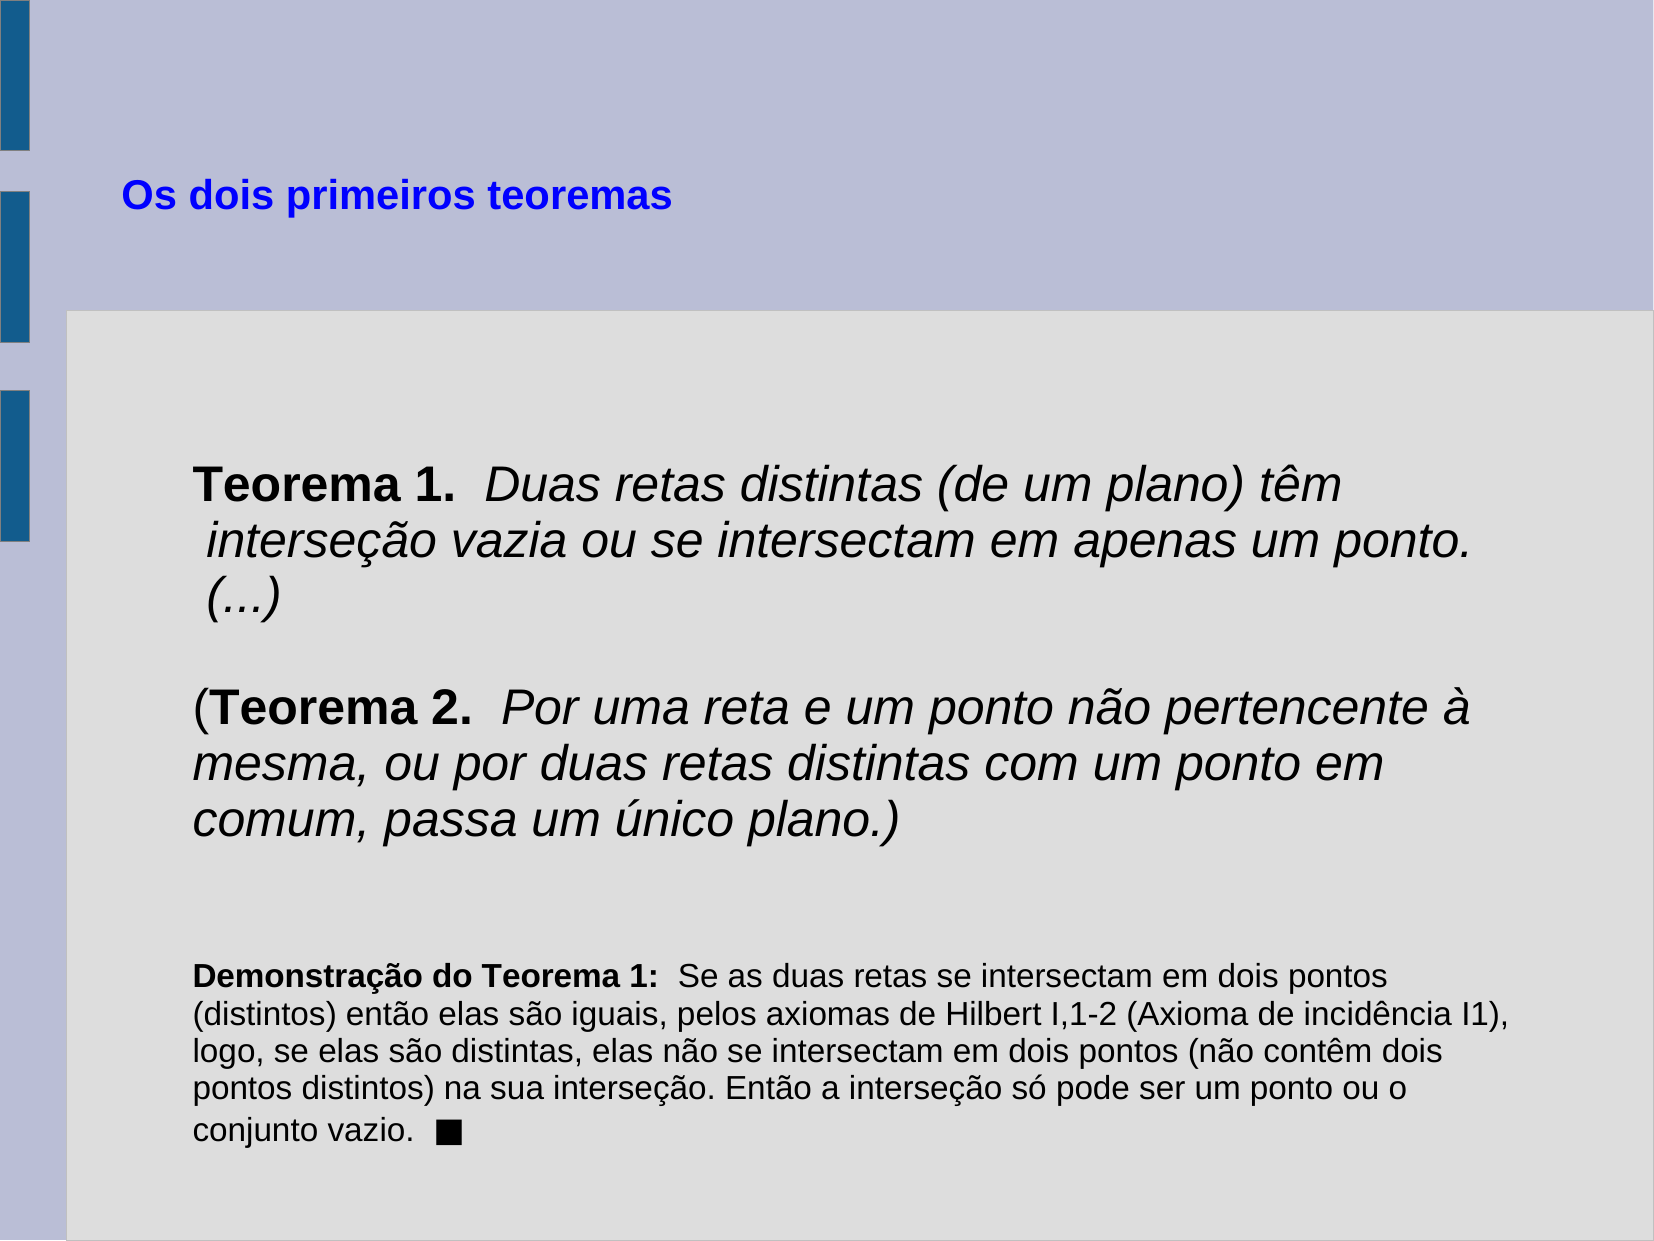

# Os dois primeiros teoremas
Teorema 1. Duas retas distintas (de um plano) têm
 interseção vazia ou se intersectam em apenas um ponto.
 (...)
(Teorema 2. Por uma reta e um ponto não pertencente à mesma, ou por duas retas distintas com um ponto em comum, passa um único plano.)
Demonstração do Teorema 1: Se as duas retas se intersectam em dois pontos
(distintos) então elas são iguais, pelos axiomas de Hilbert I,1-2 (Axioma de incidência I1), logo, se elas são distintas, elas não se intersectam em dois pontos (não contêm dois pontos distintos) na sua interseção. Então a interseção só pode ser um ponto ou o conjunto vazio. ■